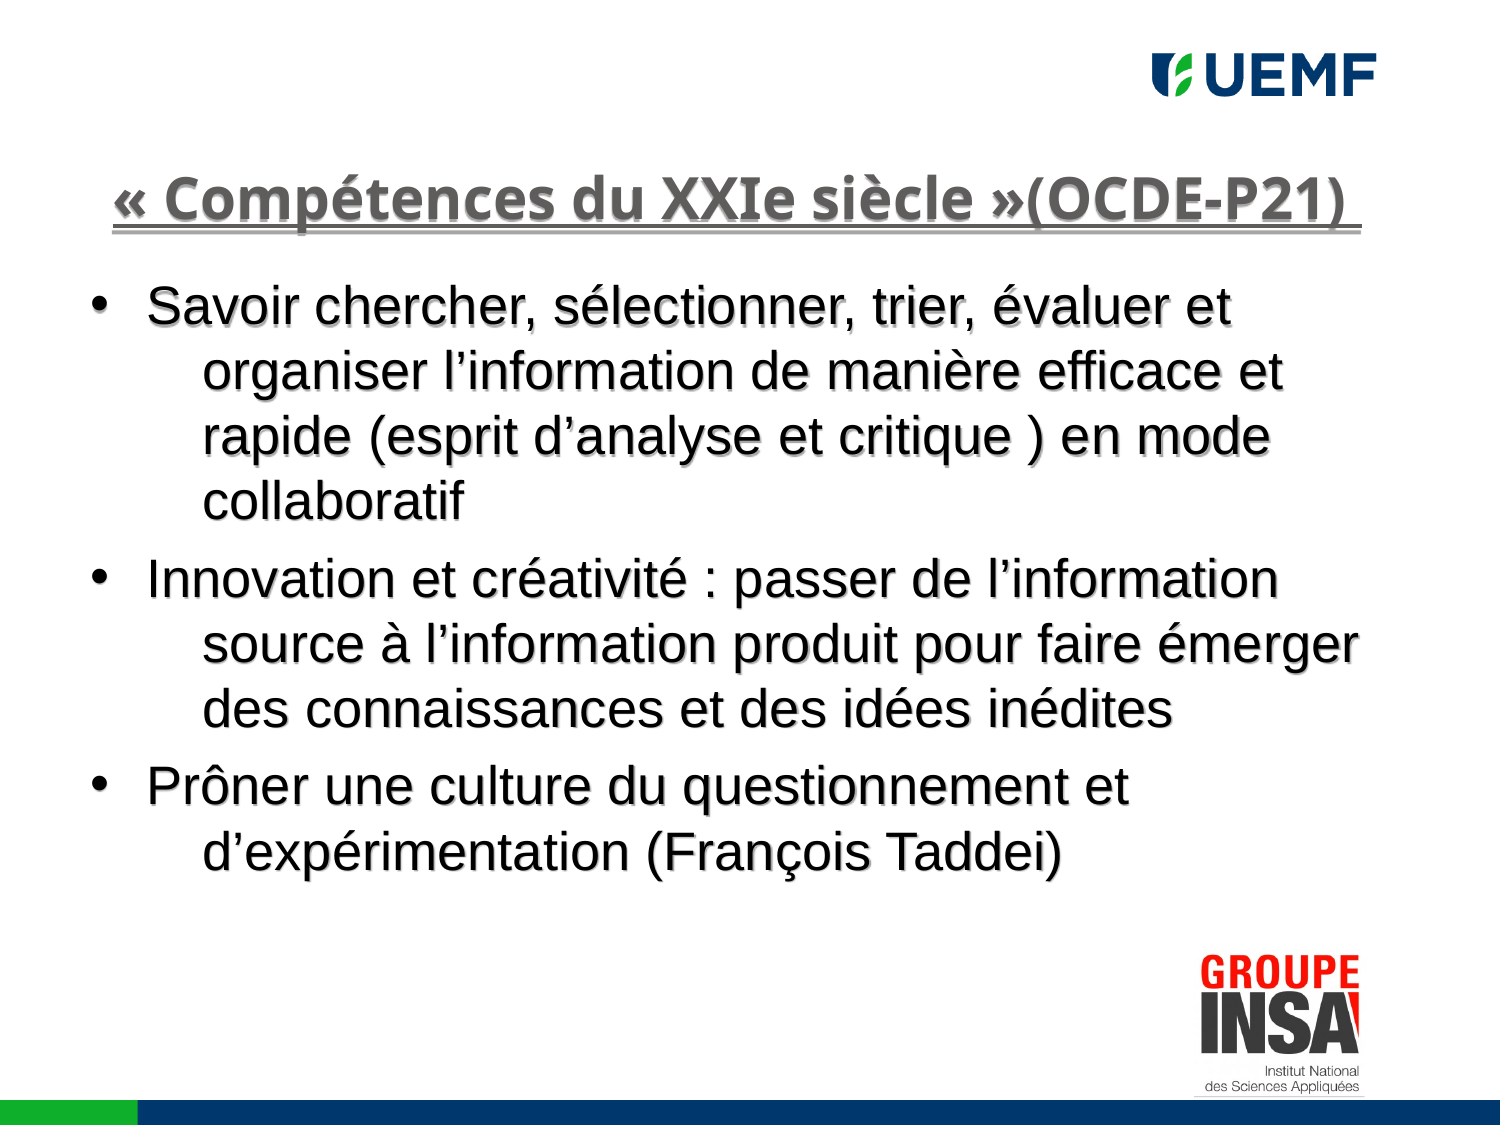

# « Compétences du XXIe siècle »(OCDE-P21)
Savoir chercher, sélectionner, trier, évaluer et organiser l’information de manière efficace et rapide (esprit d’analyse et critique ) en mode collaboratif
Innovation et créativité : passer de l’information source à l’information produit pour faire émerger des connaissances et des idées inédites
Prôner une culture du questionnement et d’expérimentation (François Taddei)